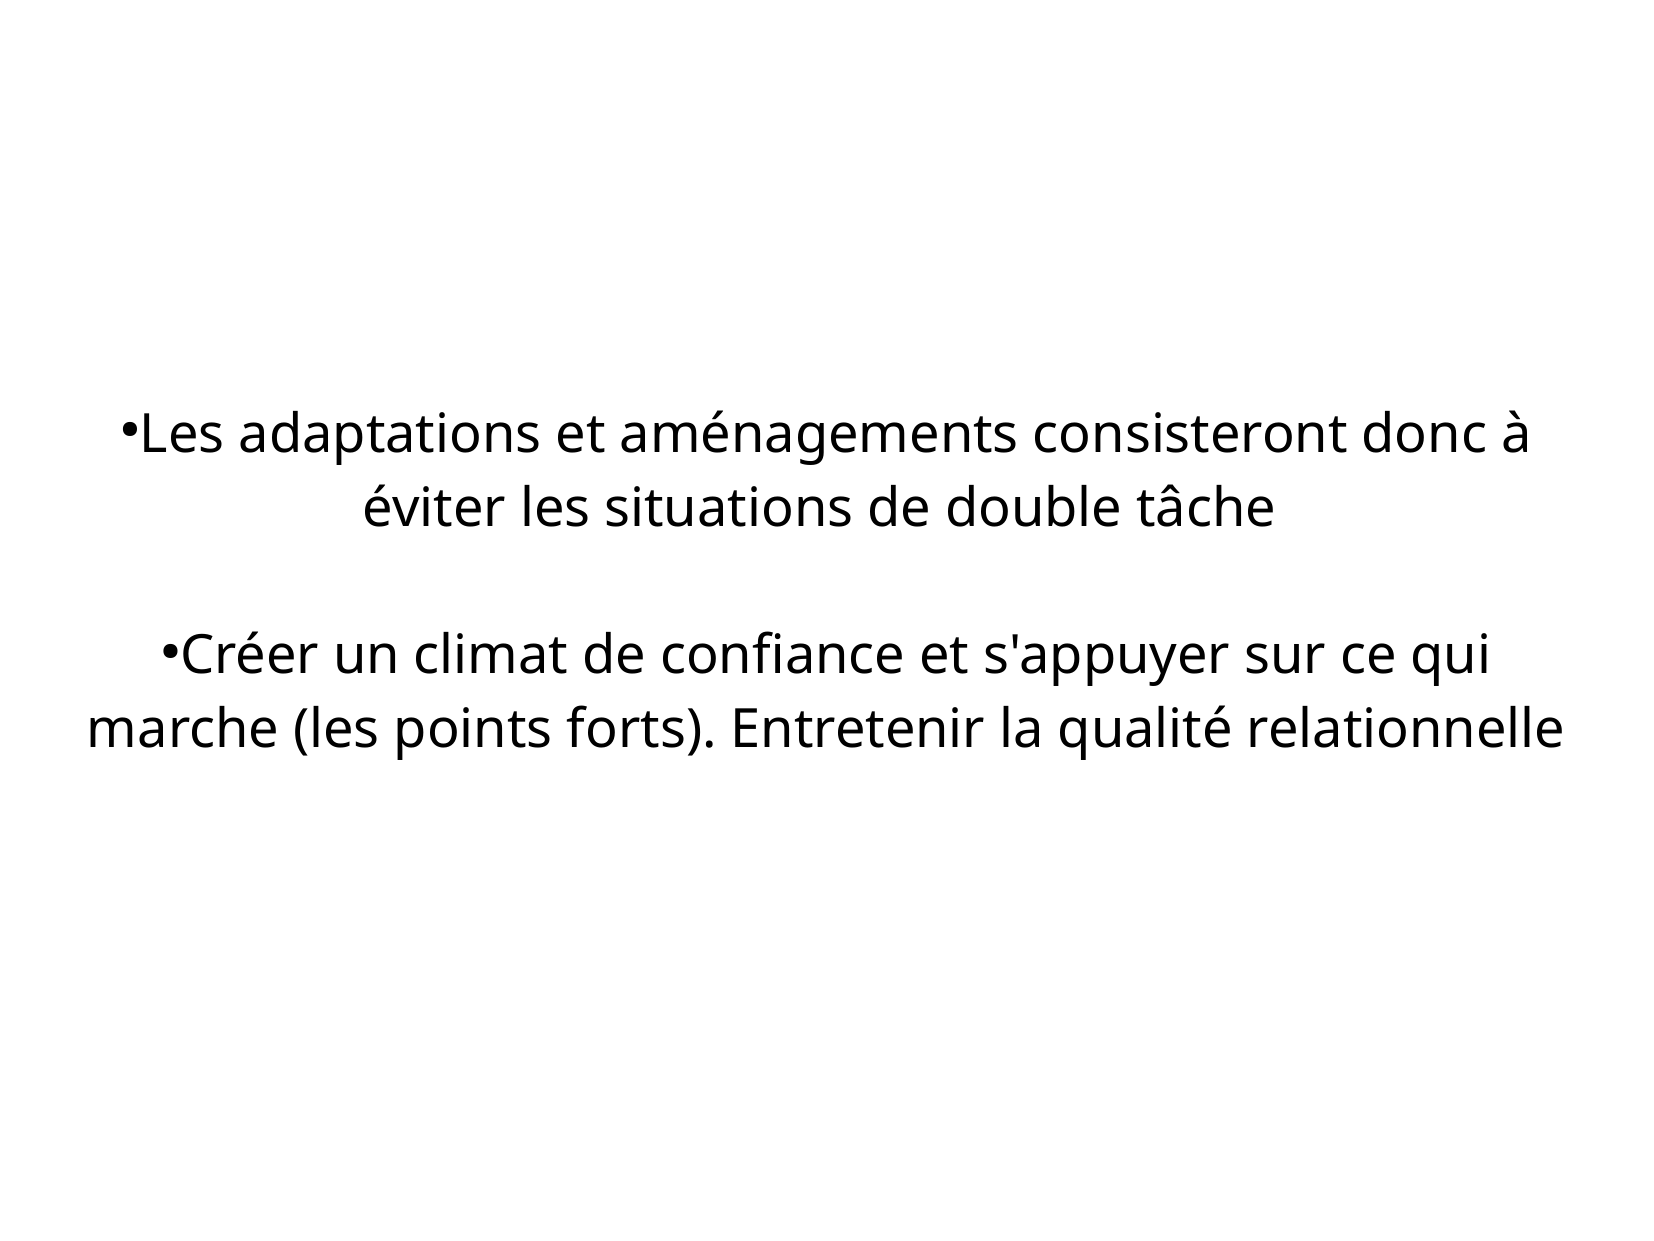

# Les adaptations et aménagements consisteront donc à éviter les situations de double tâche
Créer un climat de confiance et s'appuyer sur ce qui marche (les points forts). Entretenir la qualité relationnelle